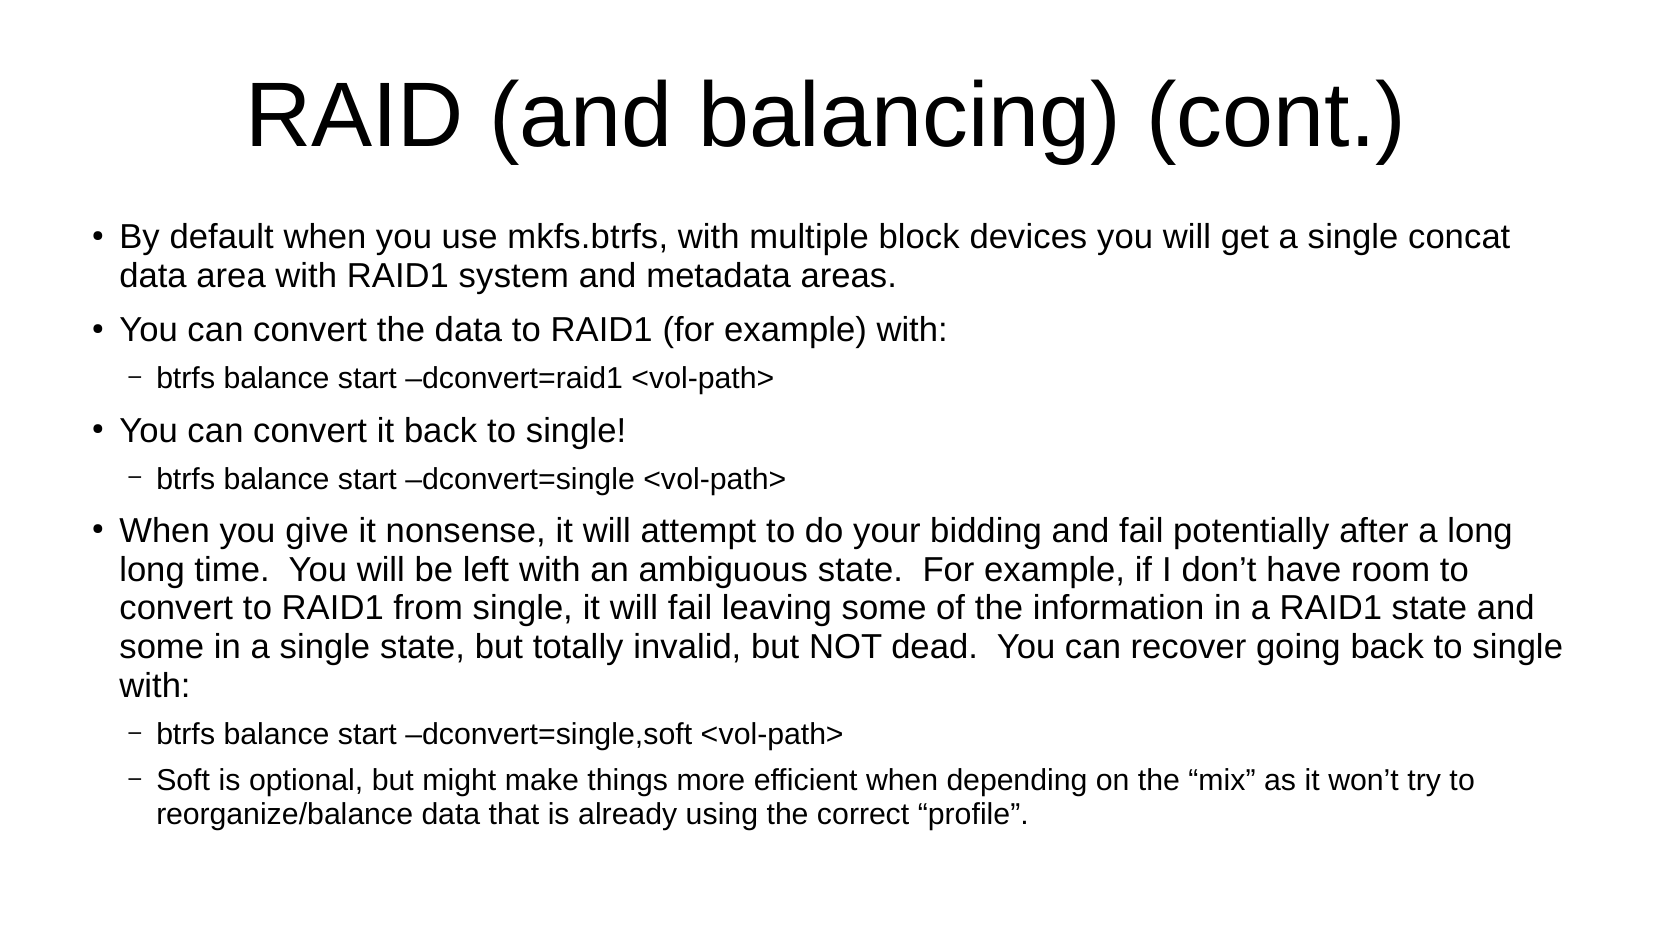

# RAID (and balancing) (cont.)
By default when you use mkfs.btrfs, with multiple block devices you will get a single concat data area with RAID1 system and metadata areas.
You can convert the data to RAID1 (for example) with:
btrfs balance start –dconvert=raid1 <vol-path>
You can convert it back to single!
btrfs balance start –dconvert=single <vol-path>
When you give it nonsense, it will attempt to do your bidding and fail potentially after a long long time. You will be left with an ambiguous state. For example, if I don’t have room to convert to RAID1 from single, it will fail leaving some of the information in a RAID1 state and some in a single state, but totally invalid, but NOT dead. You can recover going back to single with:
btrfs balance start –dconvert=single,soft <vol-path>
Soft is optional, but might make things more efficient when depending on the “mix” as it won’t try to reorganize/balance data that is already using the correct “profile”.